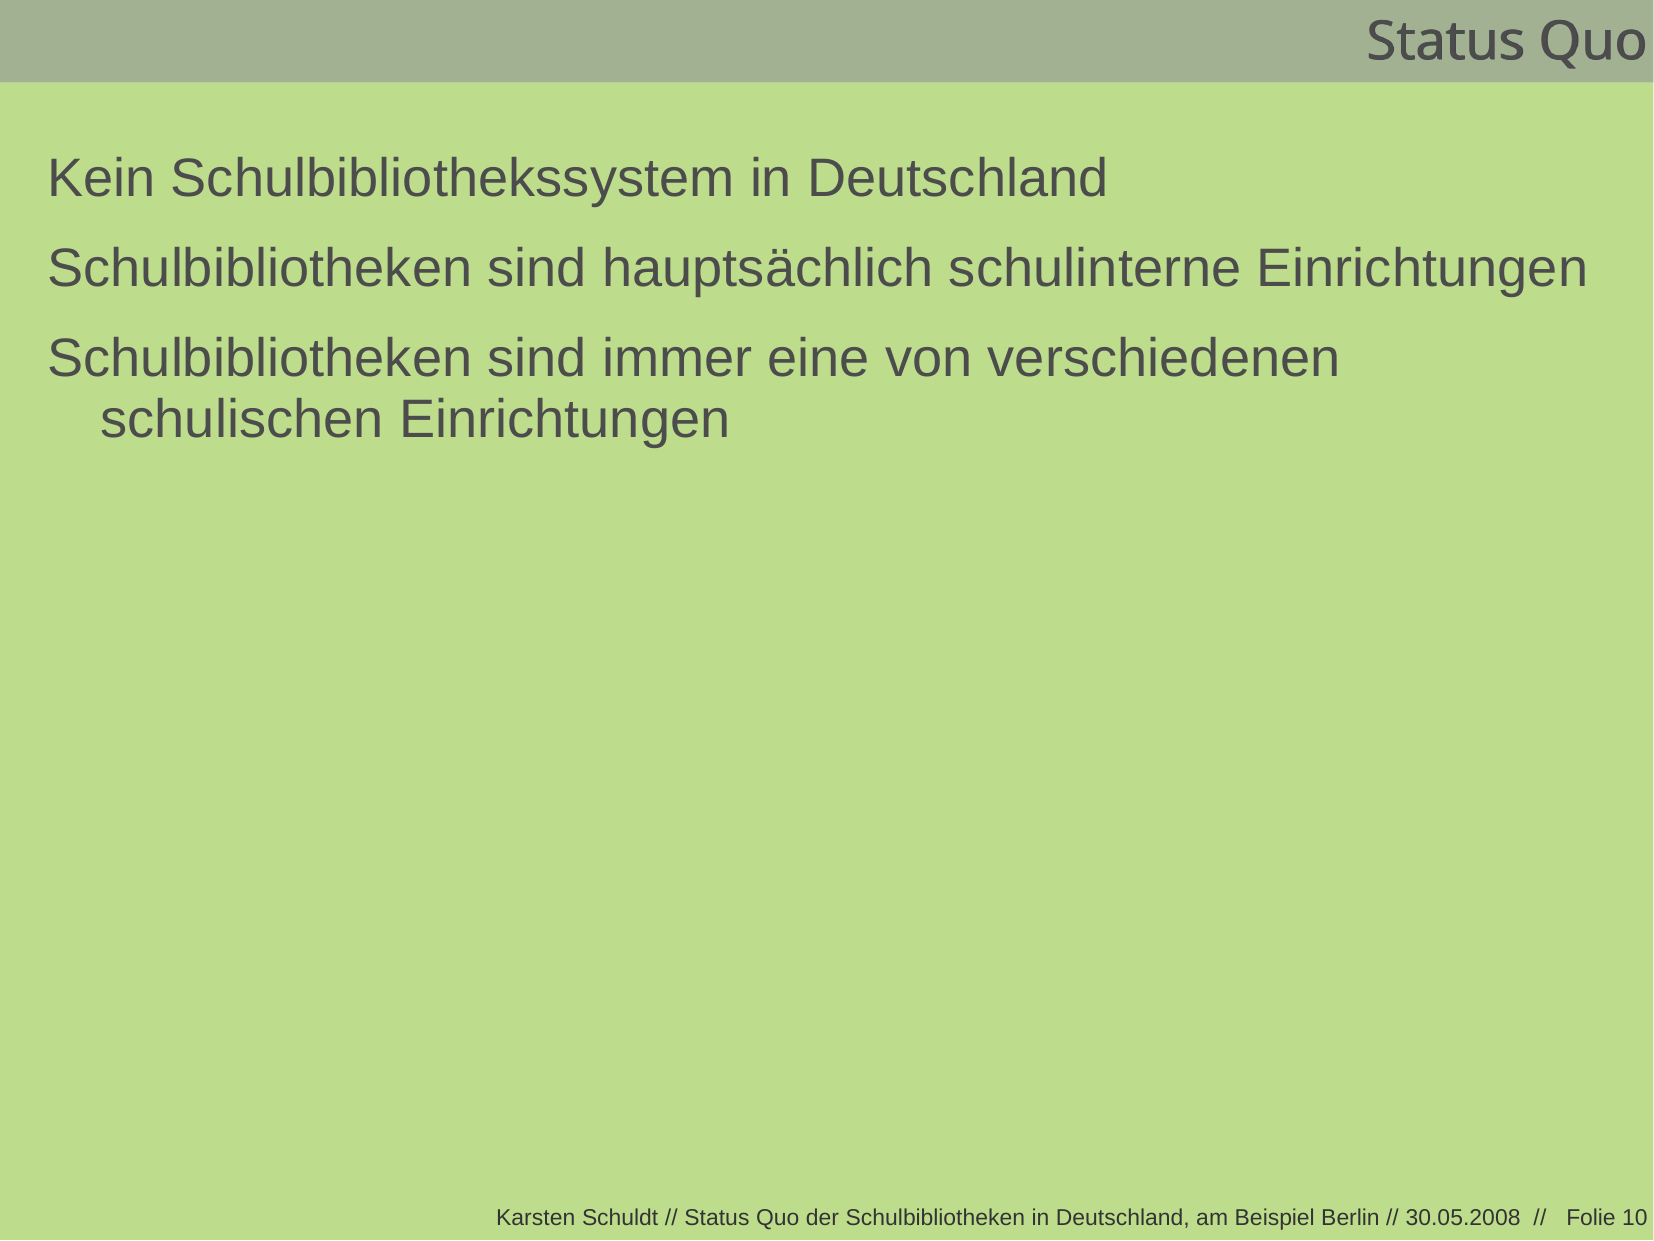

# Status Quo
Kein Schulbibliothekssystem in Deutschland
Schulbibliotheken sind hauptsächlich schulinterne Einrichtungen
Schulbibliotheken sind immer eine von verschiedenen schulischen Einrichtungen
10